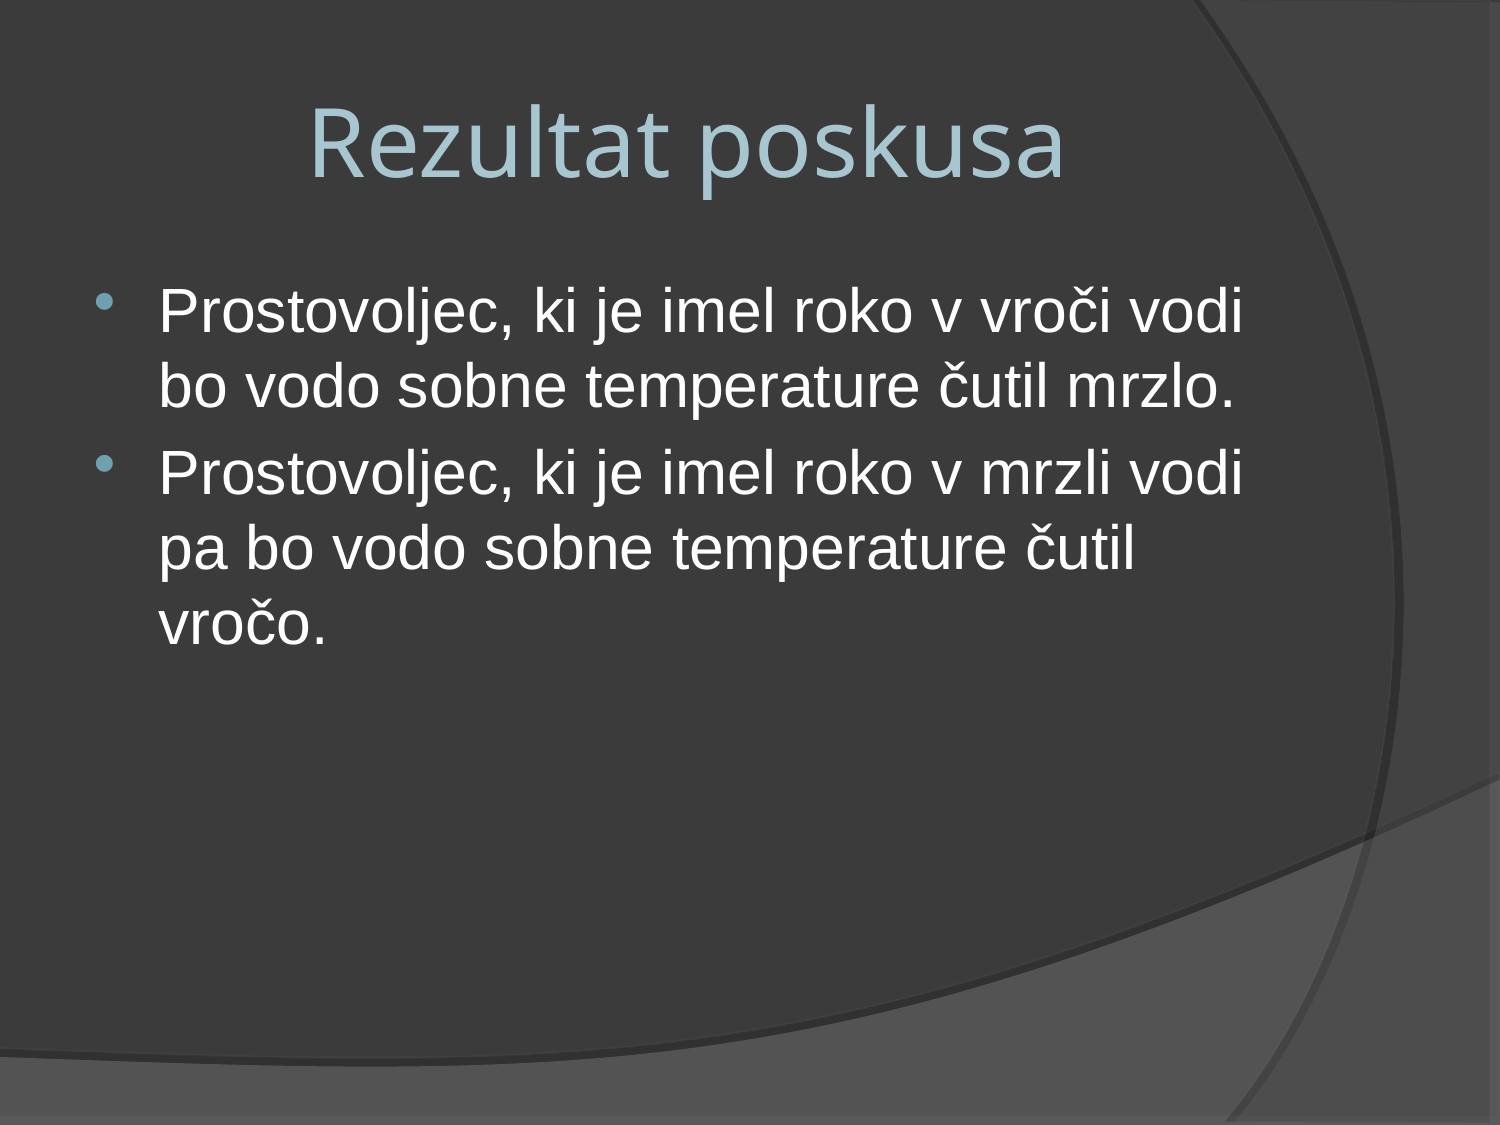

# Rezultat poskusa
Prostovoljec, ki je imel roko v vroči vodi bo vodo sobne temperature čutil mrzlo.
Prostovoljec, ki je imel roko v mrzli vodi pa bo vodo sobne temperature čutil vročo.